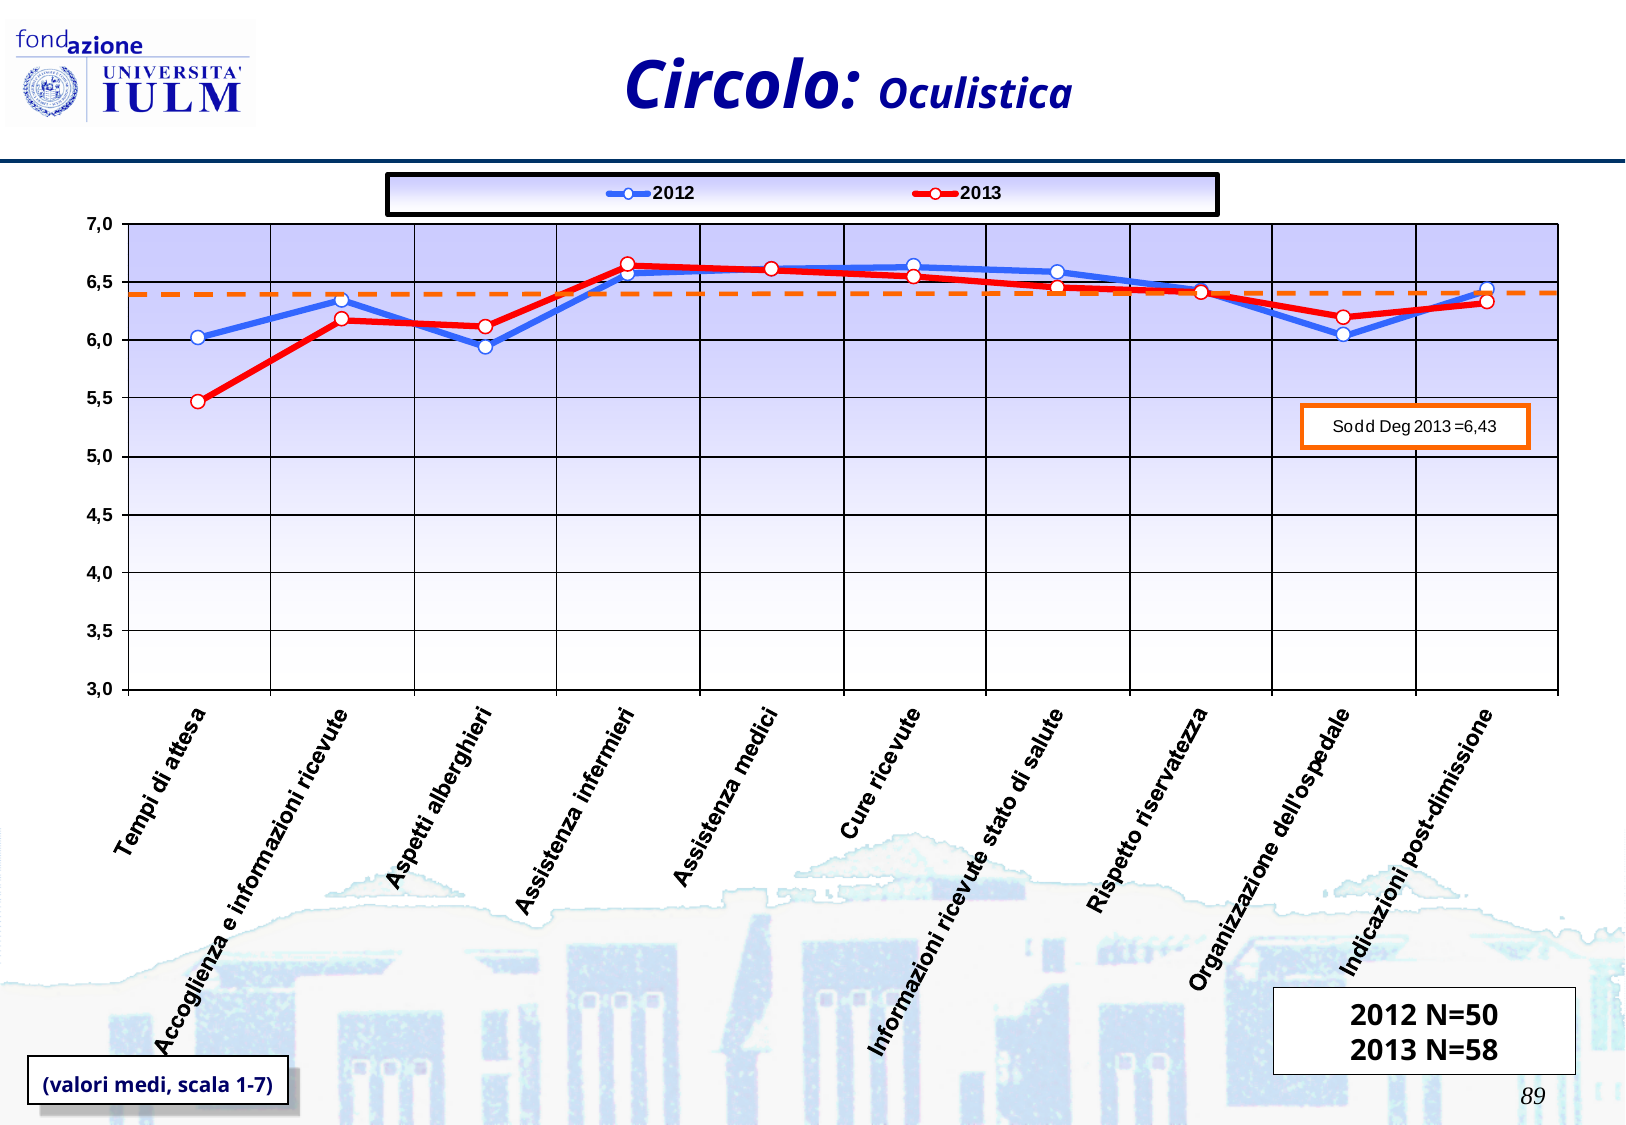

Circolo: Oculistica
2012 N=50
2013 N=58
(valori medi, scala 1-7)